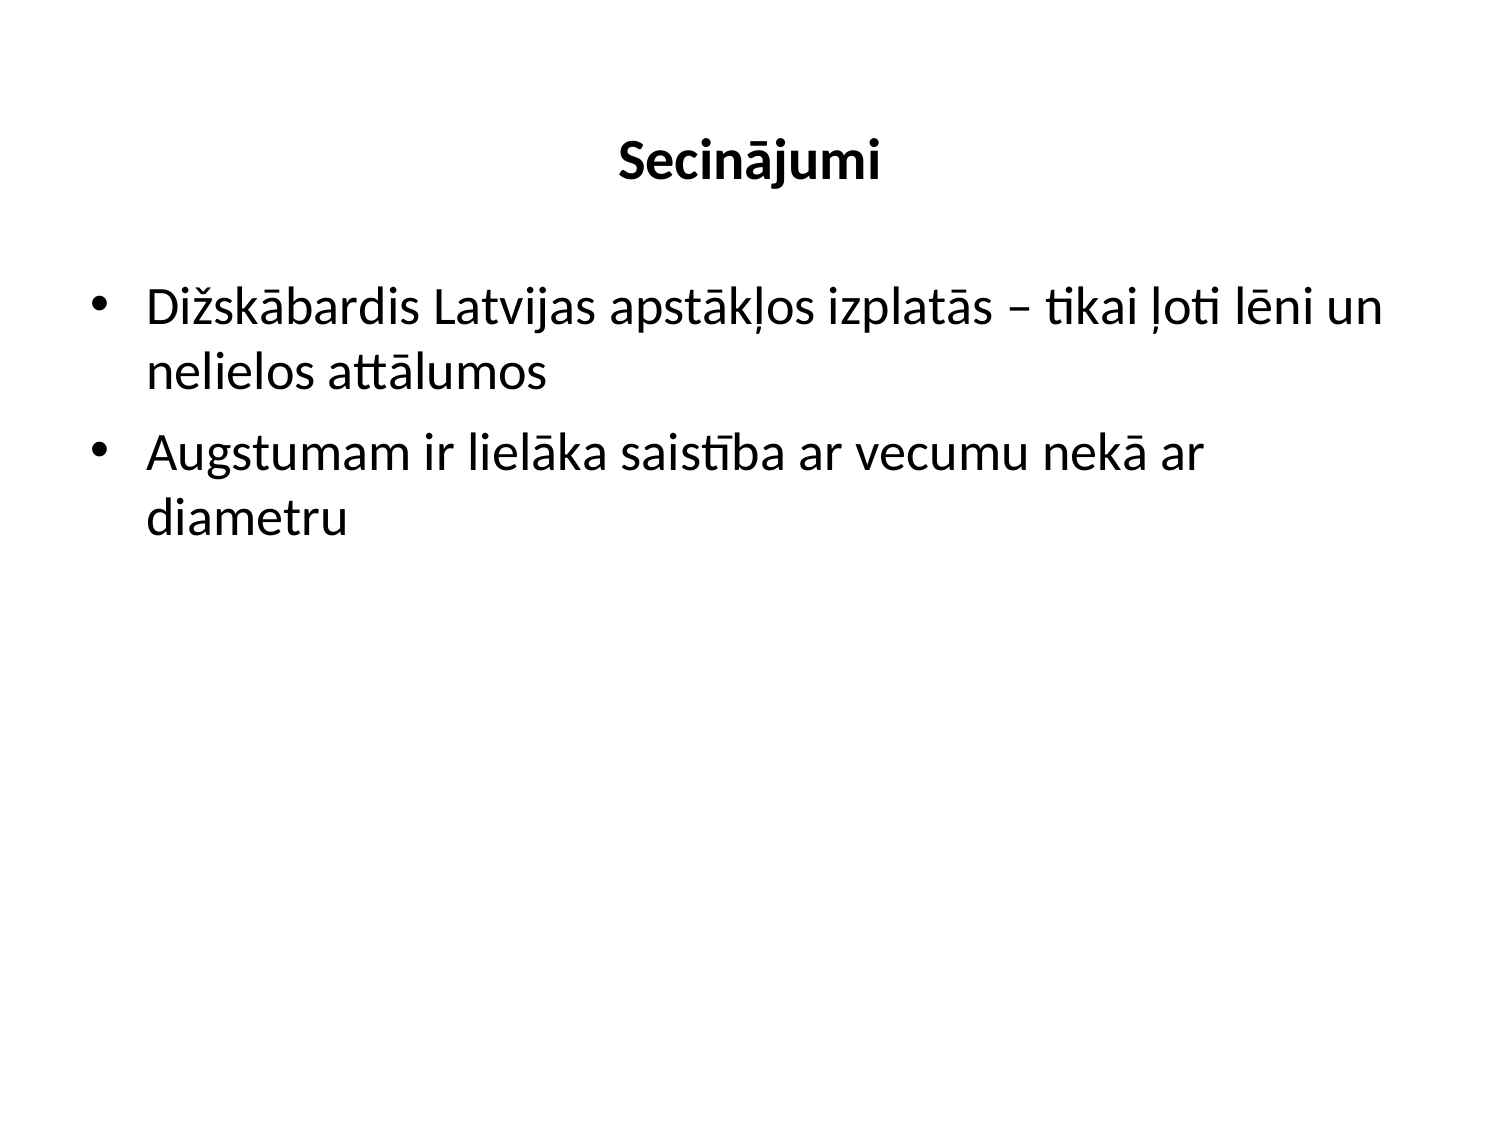

# Secinājumi
Dižskābardis Latvijas apstākļos izplatās – tikai ļoti lēni un nelielos attālumos
Augstumam ir lielāka saistība ar vecumu nekā ar diametru